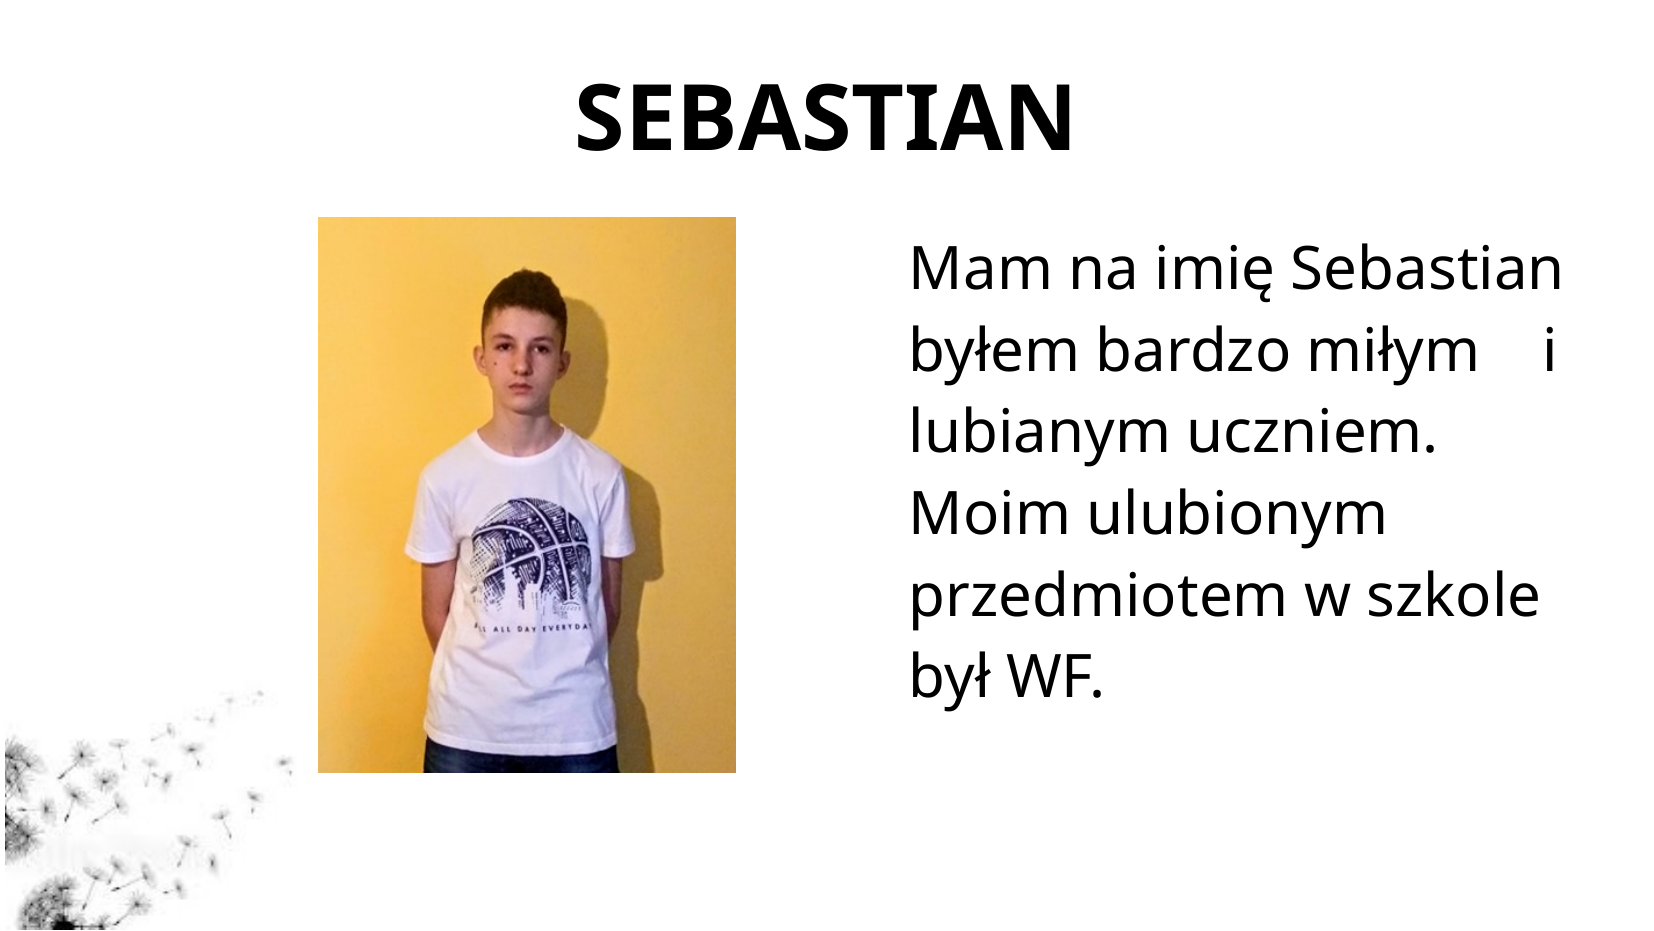

# SEBASTIAN
Mam na imię Sebastian byłem bardzo miłym i lubianym uczniem. Moim ulubionym przedmiotem w szkole był WF.